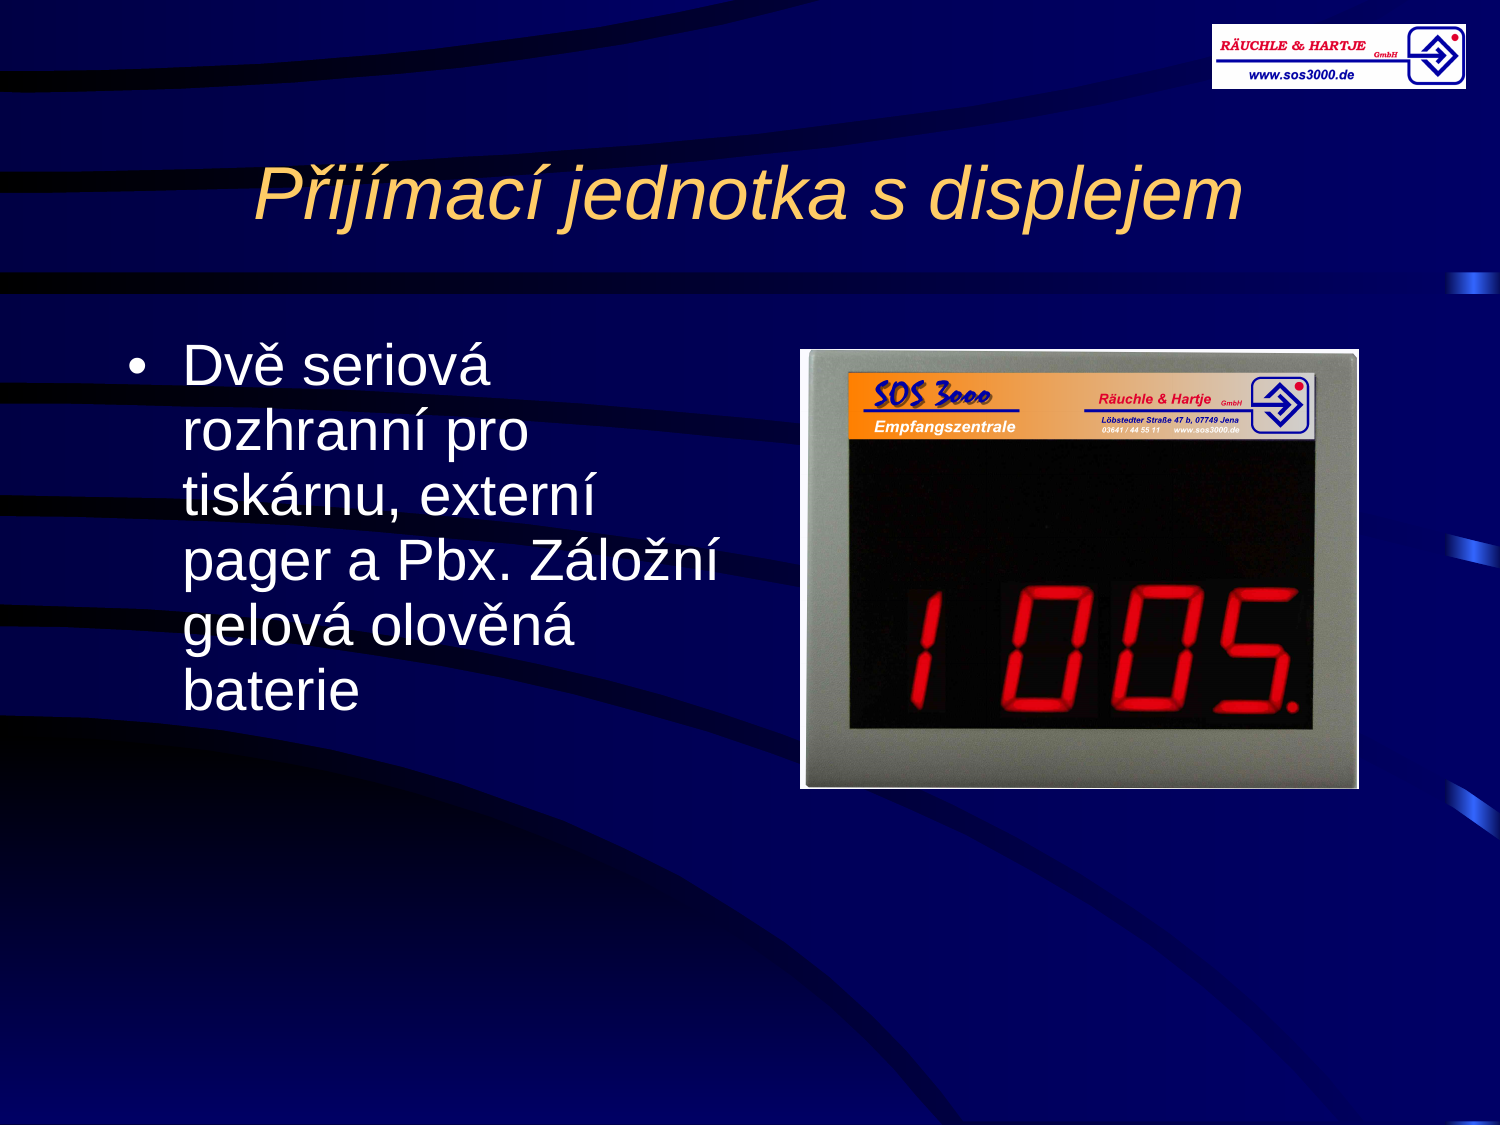

# Přijímací jednotka s displejem
Dvě seriová rozhranní pro tiskárnu, externí pager a Pbx. Záložní gelová olověná baterie